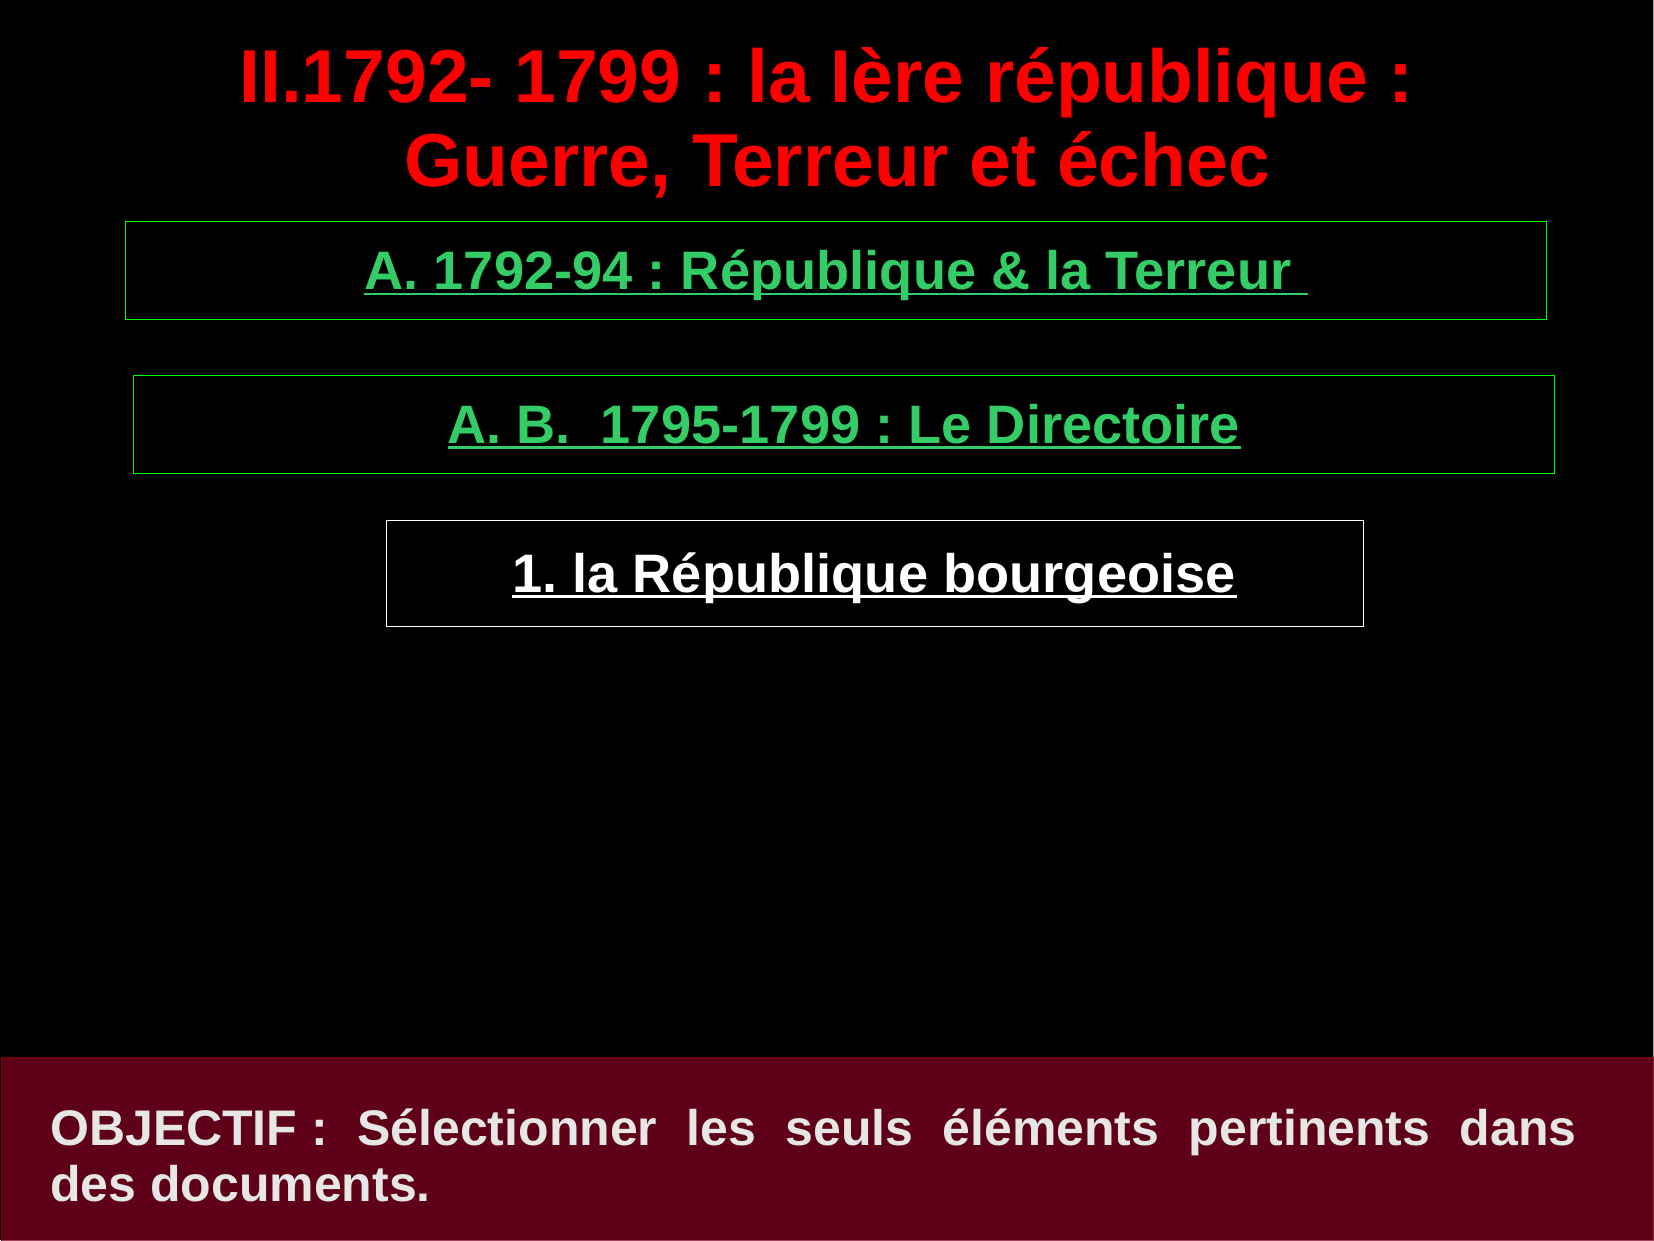

II.1792- 1799 : la Ière république :
Guerre, Terreur et échec
A. 1792-94 : République & la Terreur
A. B. 1795-1799 : Le Directoire
1. la République bourgeoise
OBJECTIF : Sélectionner les seuls éléments pertinents dans des documents.